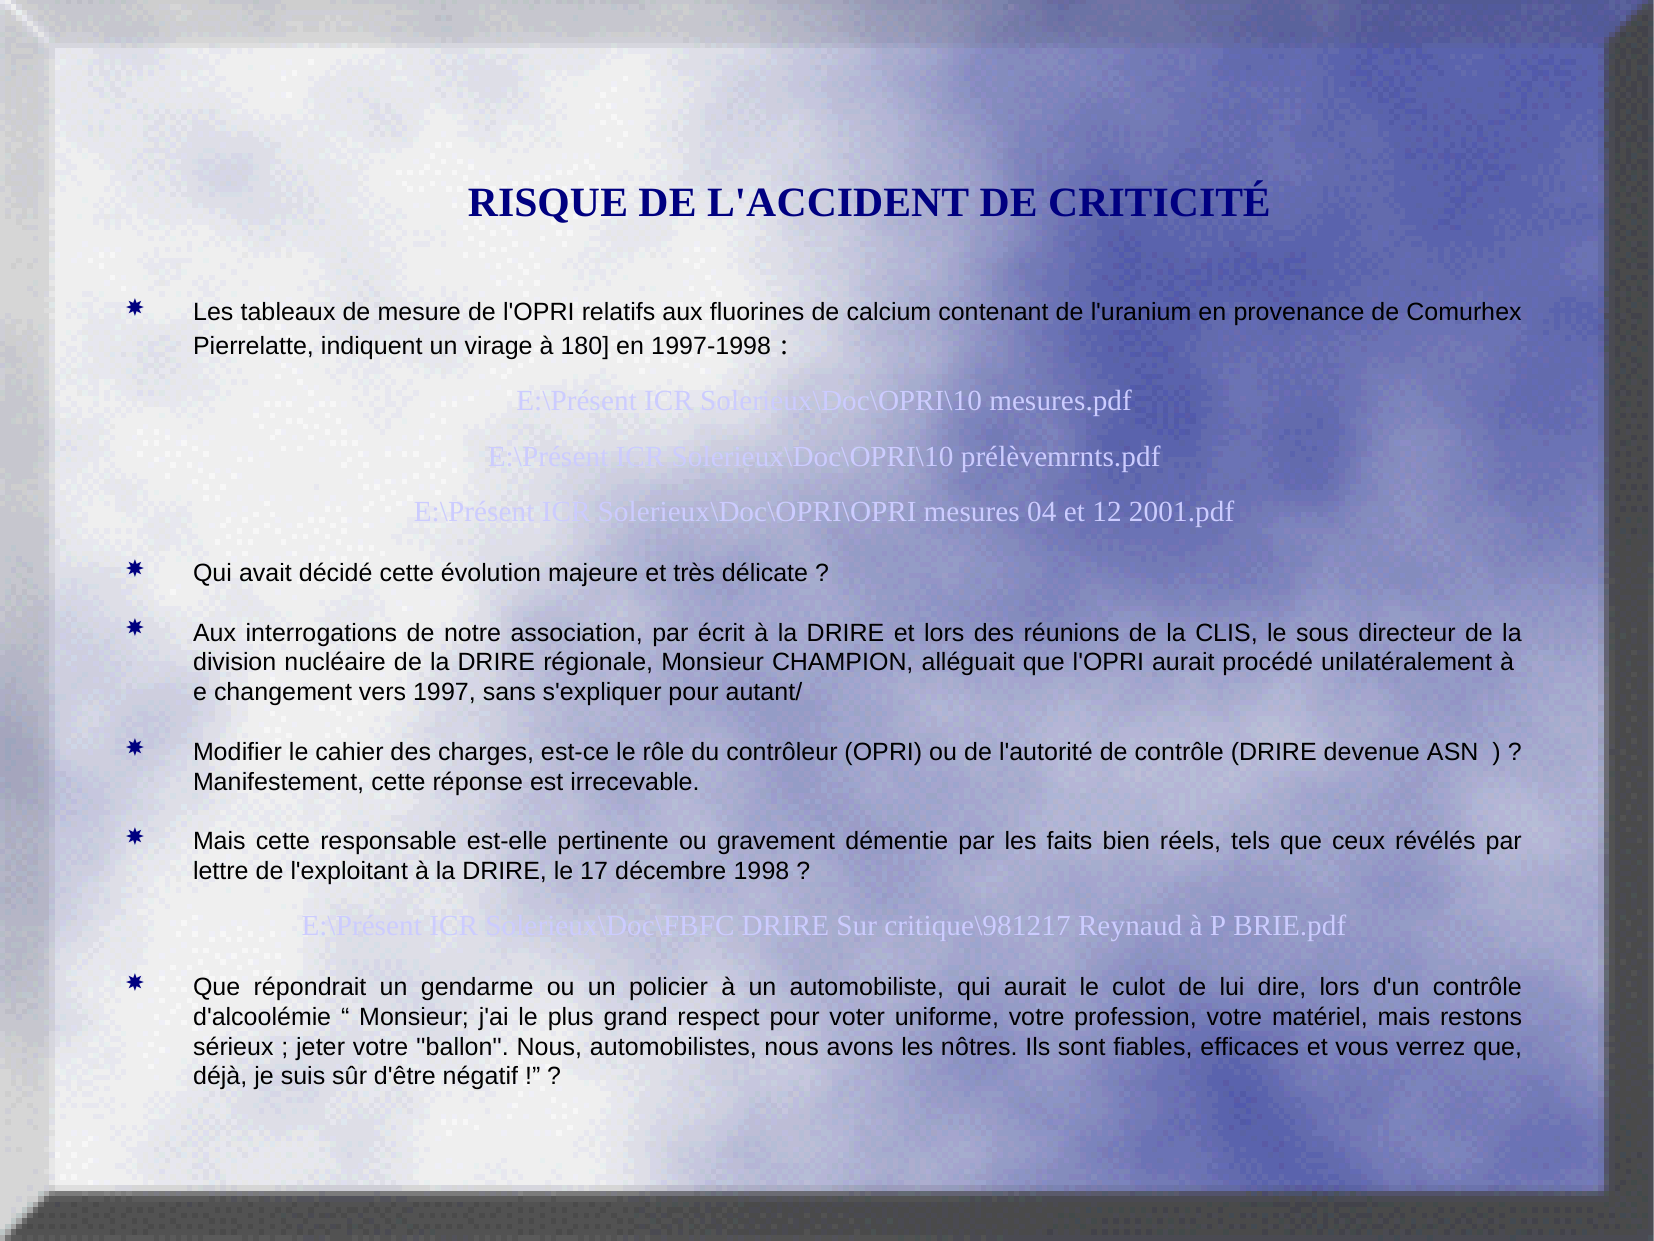

# RISQUE DE L'ACCIDENT DE CRITICITÉ
Les tableaux de mesure de l'OPRI relatifs aux fluorines de calcium contenant de l'uranium en provenance de Comurhex Pierrelatte, indiquent un virage à 180] en 1997-1998 :
E:\Présent ICR Solerieux\Doc\OPRI\10 mesures.pdf
E:\Présent ICR Solerieux\Doc\OPRI\10 prélèvemrnts.pdf
E:\Présent ICR Solerieux\Doc\OPRI\OPRI mesures 04 et 12 2001.pdf
Qui avait décidé cette évolution majeure et très délicate ?
Aux interrogations de notre association, par écrit à la DRIRE et lors des réunions de la CLIS, le sous directeur de la division nucléaire de la DRIRE régionale, Monsieur CHAMPION, alléguait que l'OPRI aurait procédé unilatéralement à e changement vers 1997, sans s'expliquer pour autant/
Modifier le cahier des charges, est-ce le rôle du contrôleur (OPRI) ou de l'autorité de contrôle (DRIRE devenue ASN ) ? Manifestement, cette réponse est irrecevable.
Mais cette responsable est-elle pertinente ou gravement démentie par les faits bien réels, tels que ceux révélés par lettre de l'exploitant à la DRIRE, le 17 décembre 1998 ?
E:\Présent ICR Solerieux\Doc\FBFC DRIRE Sur critique\981217 Reynaud à P BRIE.pdf
Que répondrait un gendarme ou un policier à un automobiliste, qui aurait le culot de lui dire, lors d'un contrôle d'alcoolémie “ Monsieur; j'ai le plus grand respect pour voter uniforme, votre profession, votre matériel, mais restons sérieux ; jeter votre ''ballon''. Nous, automobilistes, nous avons les nôtres. Ils sont fiables, efficaces et vous verrez que, déjà, je suis sûr d'être négatif !” ?